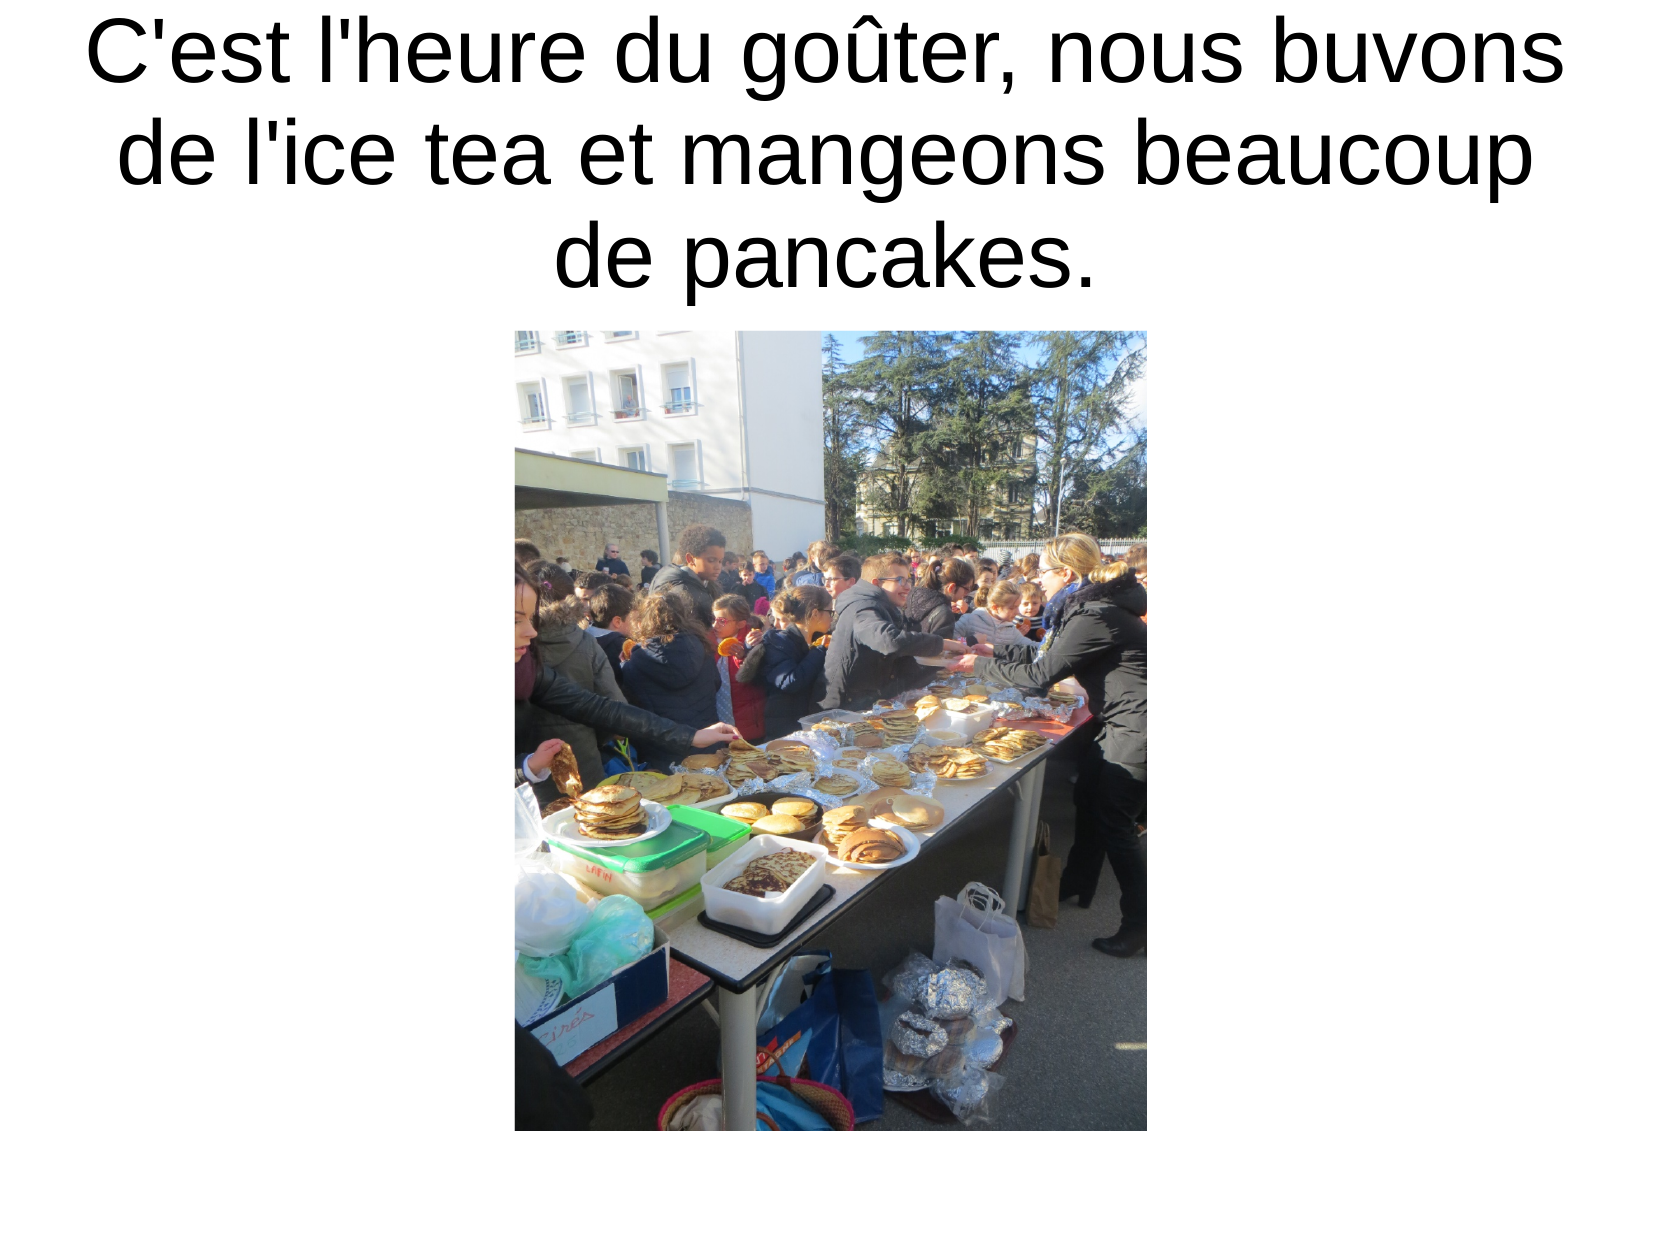

# C'est l'heure du goûter, nous buvons de l'ice tea et mangeons beaucoup de pancakes.